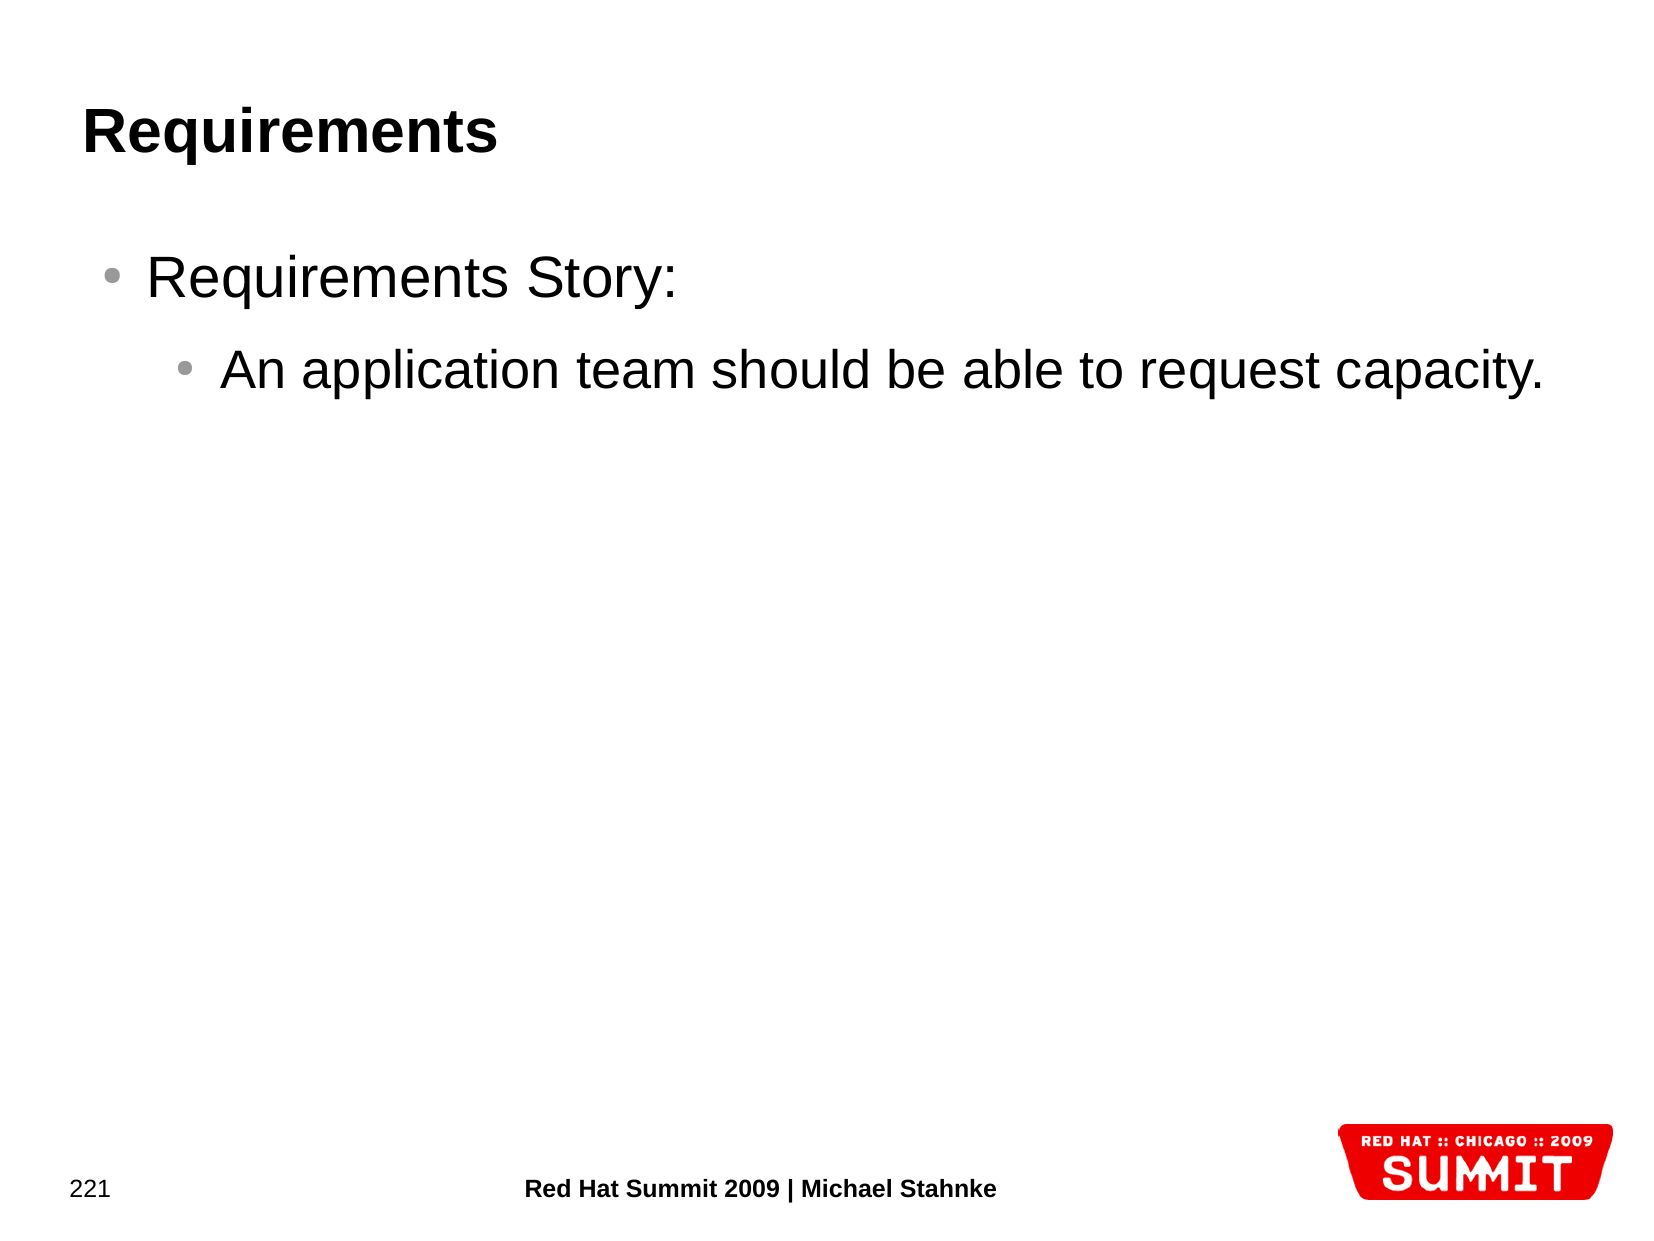

# Requirements
Requirements Story:
An application team should be able to request capacity.